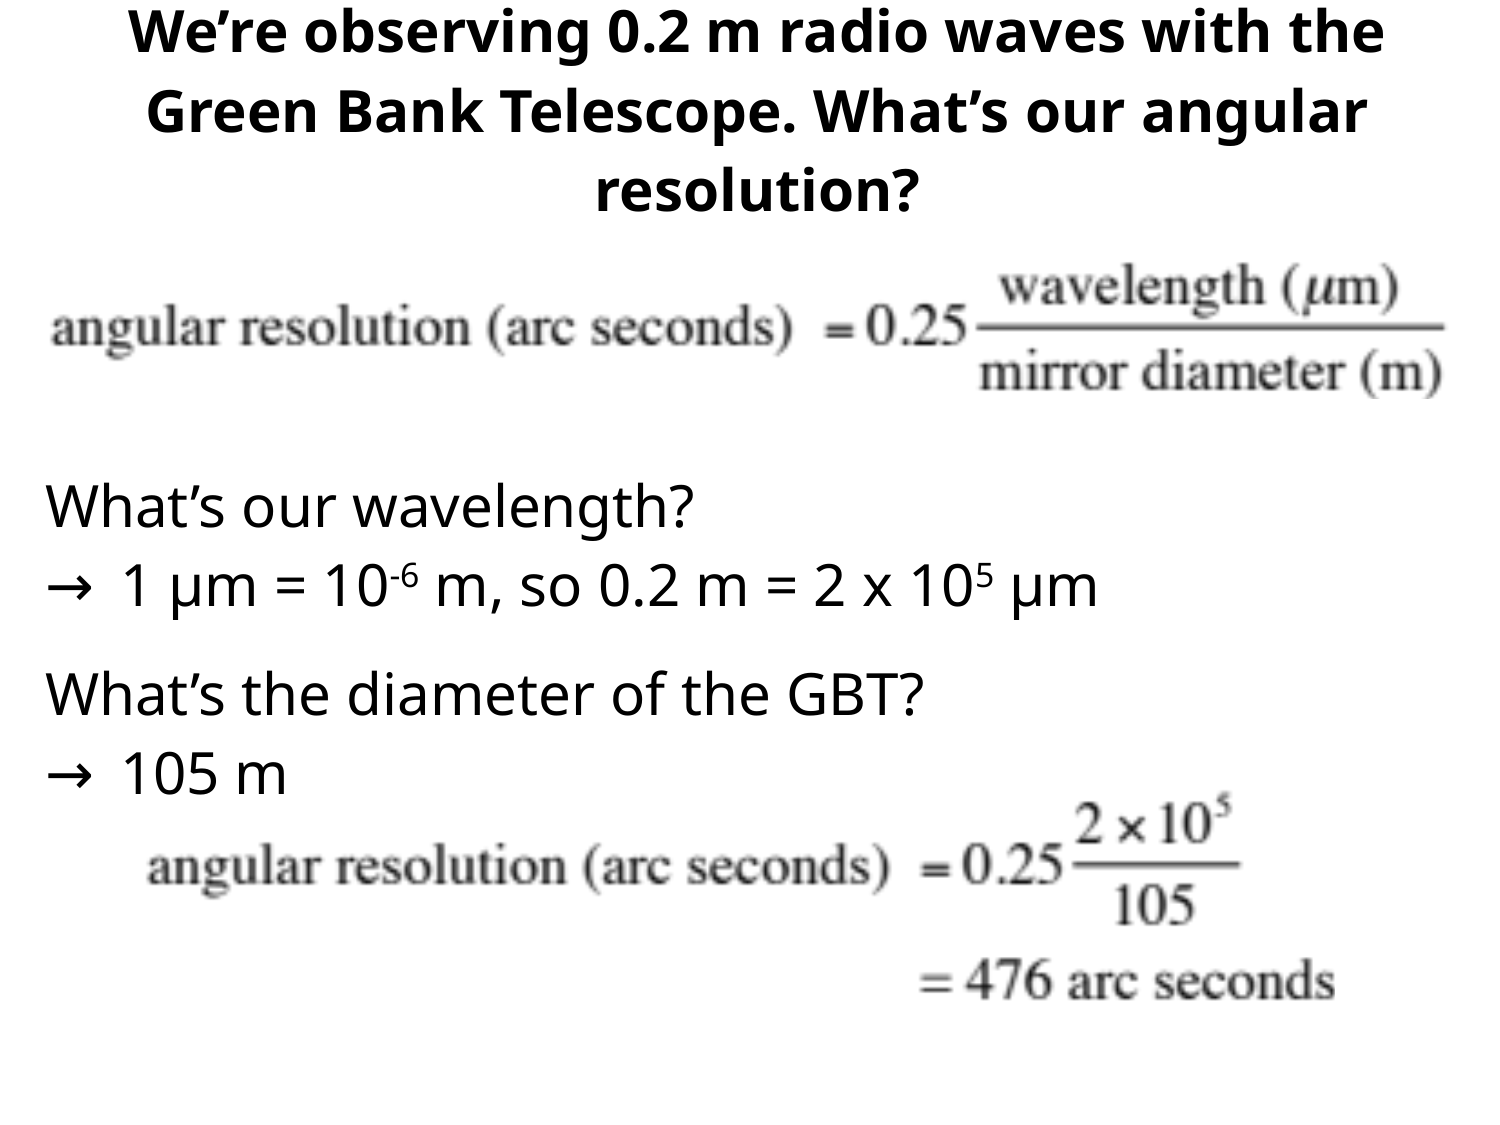

# We’re observing 0.2 m radio waves with the Green Bank Telescope. What’s our angular resolution?
What’s our wavelength?
→	1 μm = 10-6 m, so 0.2 m = 2 x 105 μm
What’s the diameter of the GBT?
→ 	105 m